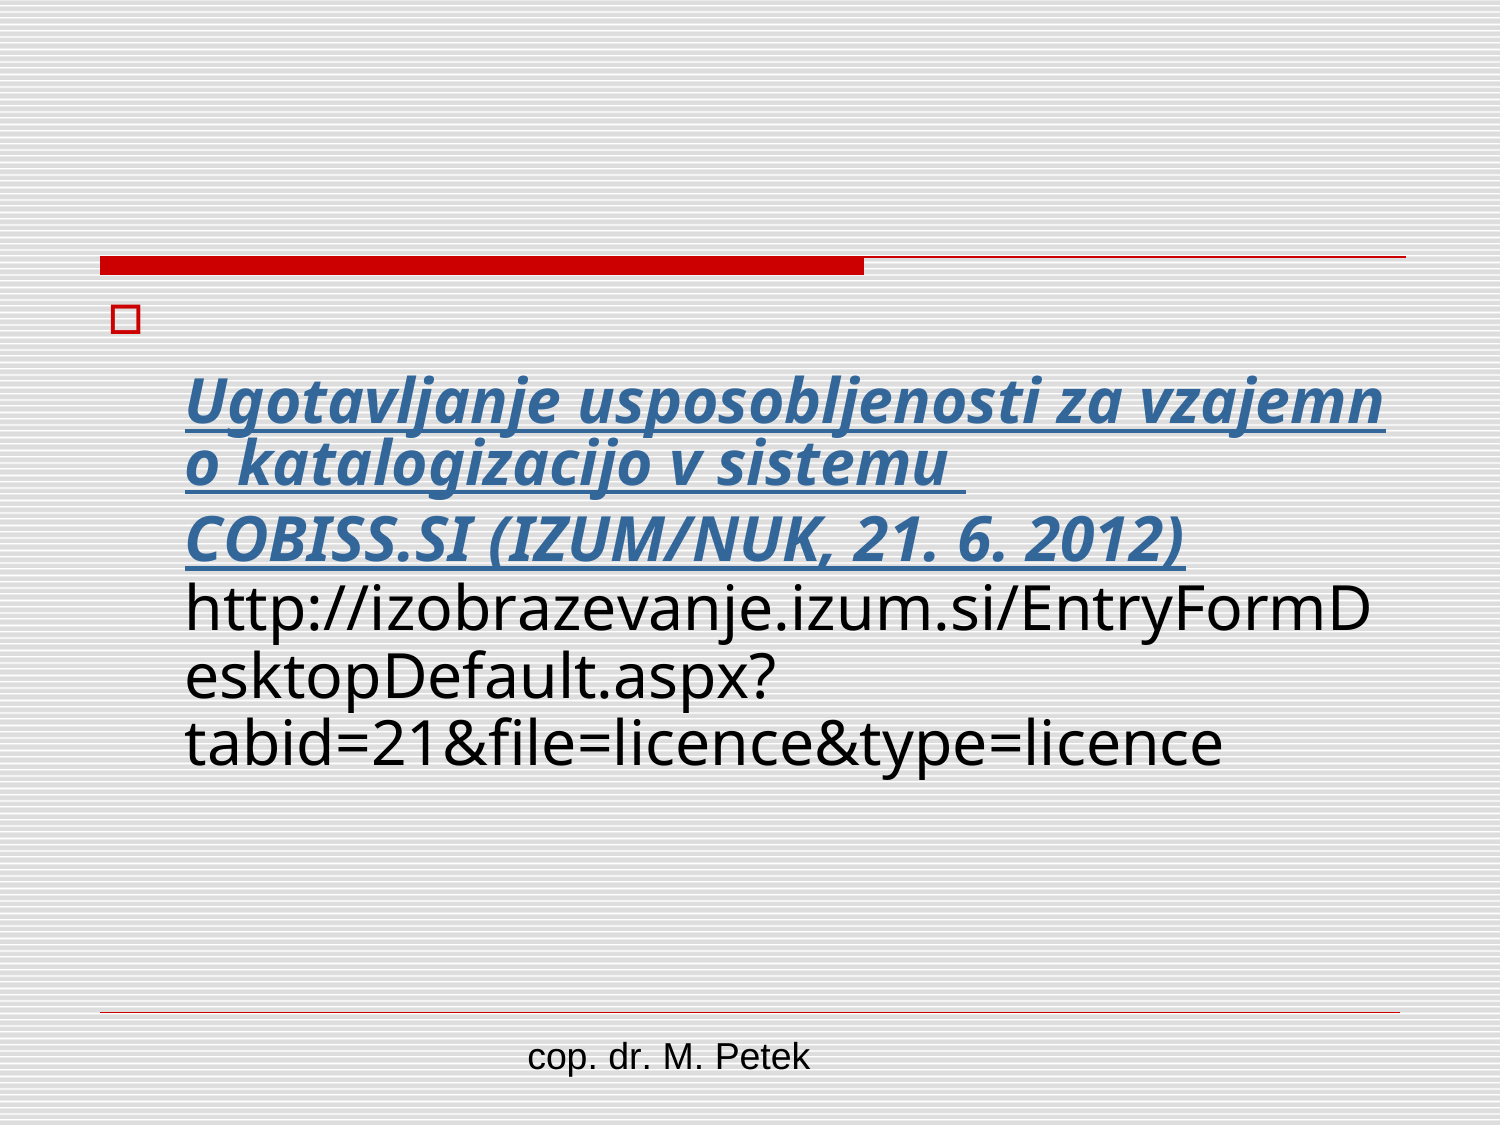

#
 Ugotavljanje usposobljenosti za vzajemno katalogizacijo v sistemu COBISS.SI (IZUM/NUK, 21. 6. 2012) http://izobrazevanje.izum.si/EntryFormDesktopDefault.aspx?tabid=21&file=licence&type=licence
cop. dr. M. Petek